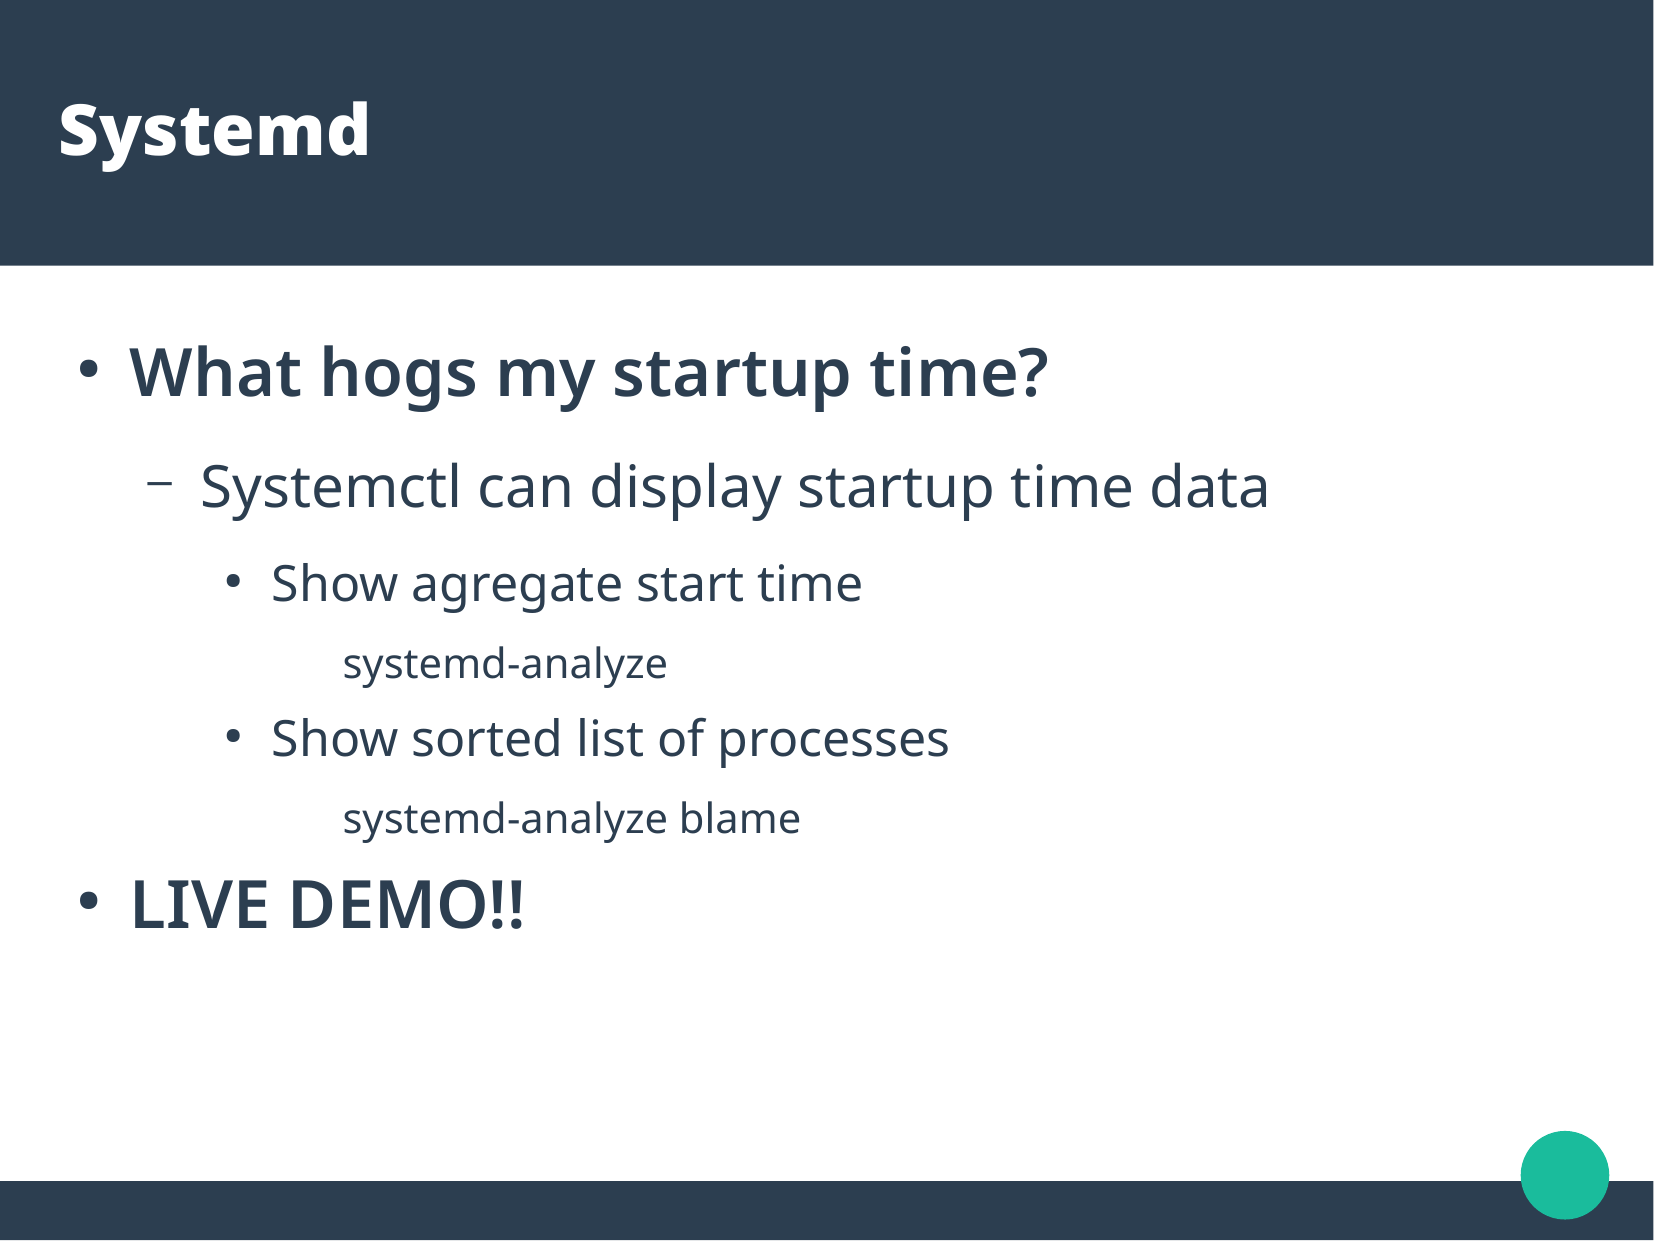

# Systemd
What hogs my startup time?
Systemctl can display startup time data
Show agregate start time
systemd-analyze
Show sorted list of processes
systemd-analyze blame
LIVE DEMO!!